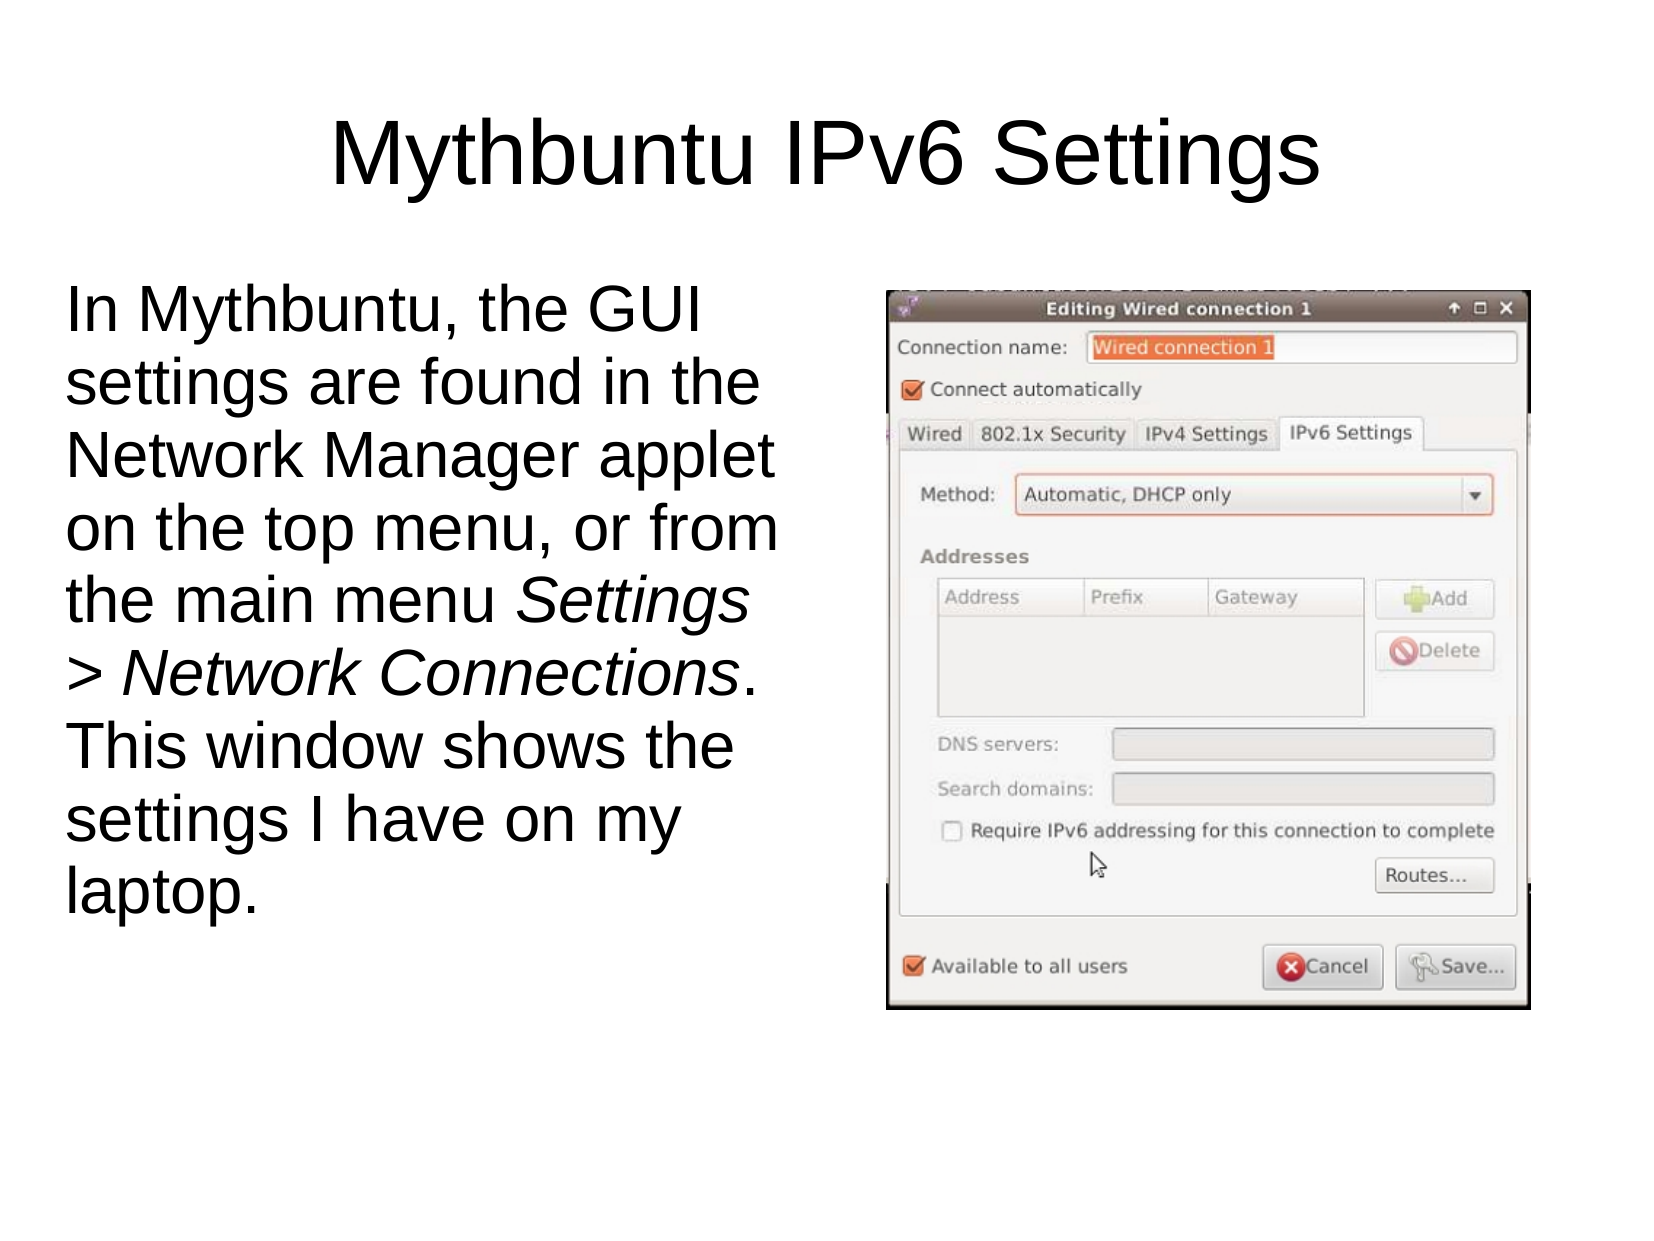

# Mythbuntu IPv6 Settings
In Mythbuntu, the GUI settings are found in the Network Manager applet on the top menu, or from the main menu Settings > Network Connections. This window shows the settings I have on my laptop.